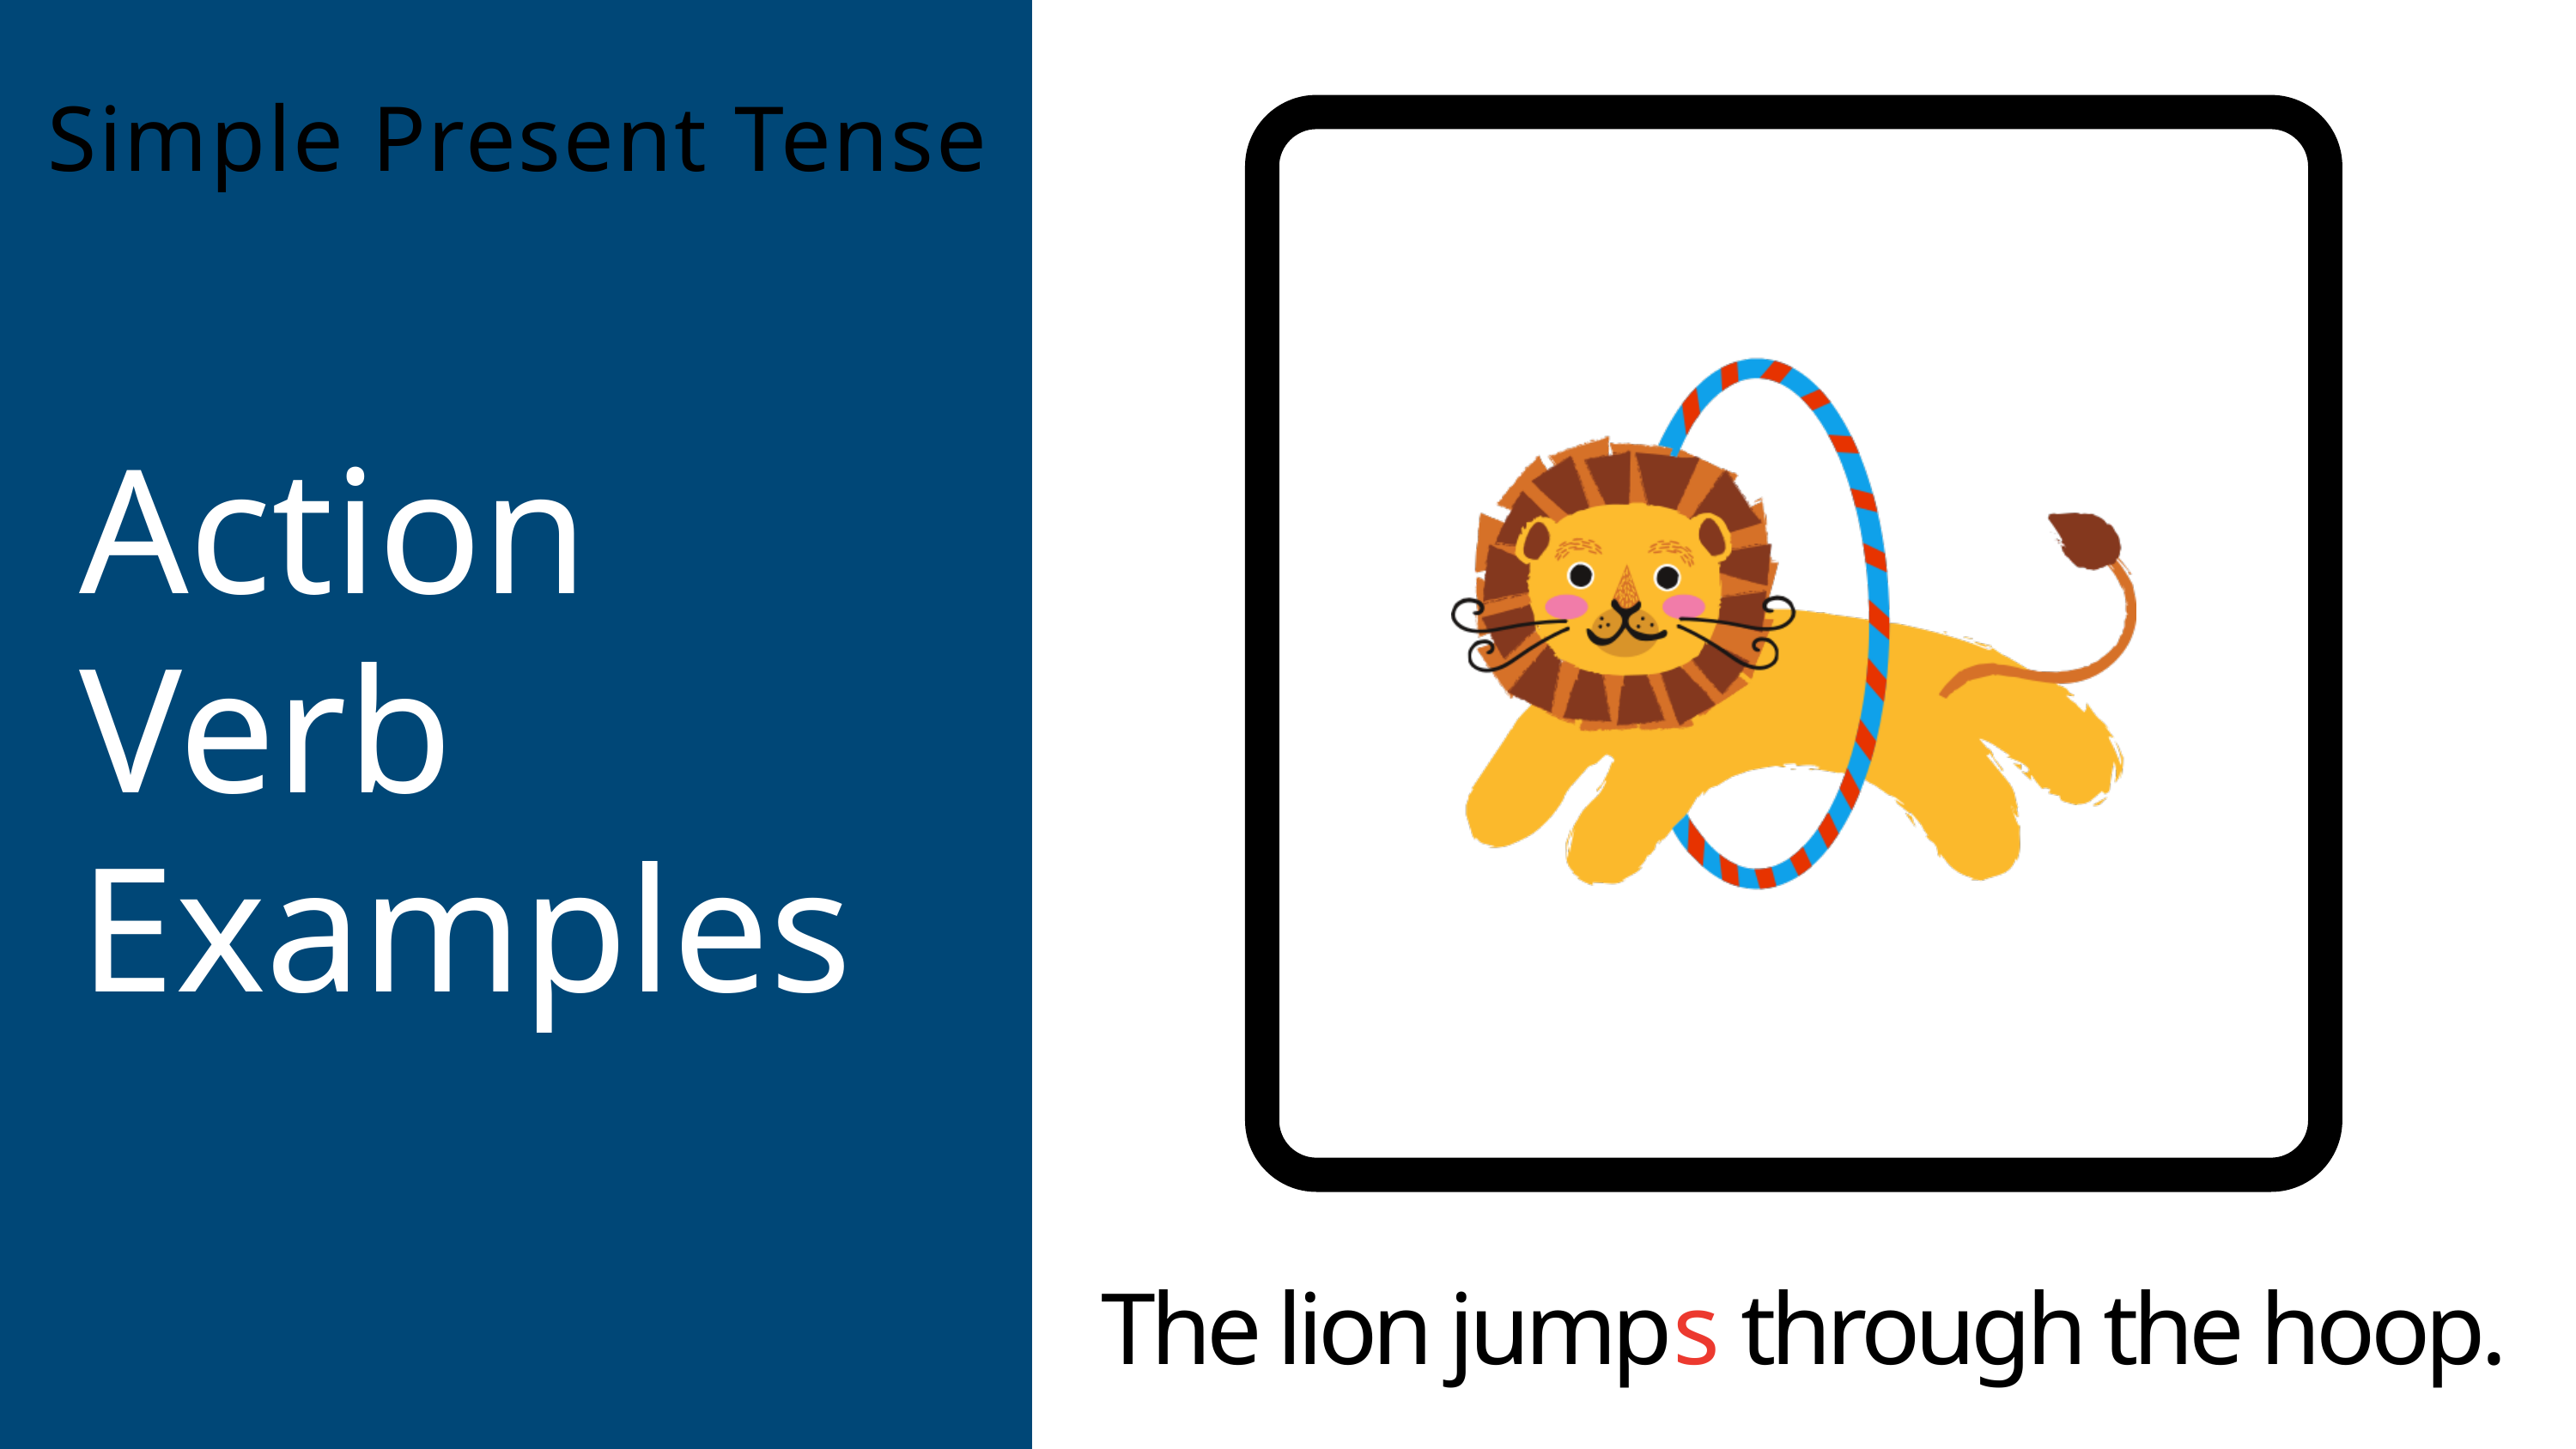

Simple Present Tense
Action Verb Examples
The lion jumps through the hoop.